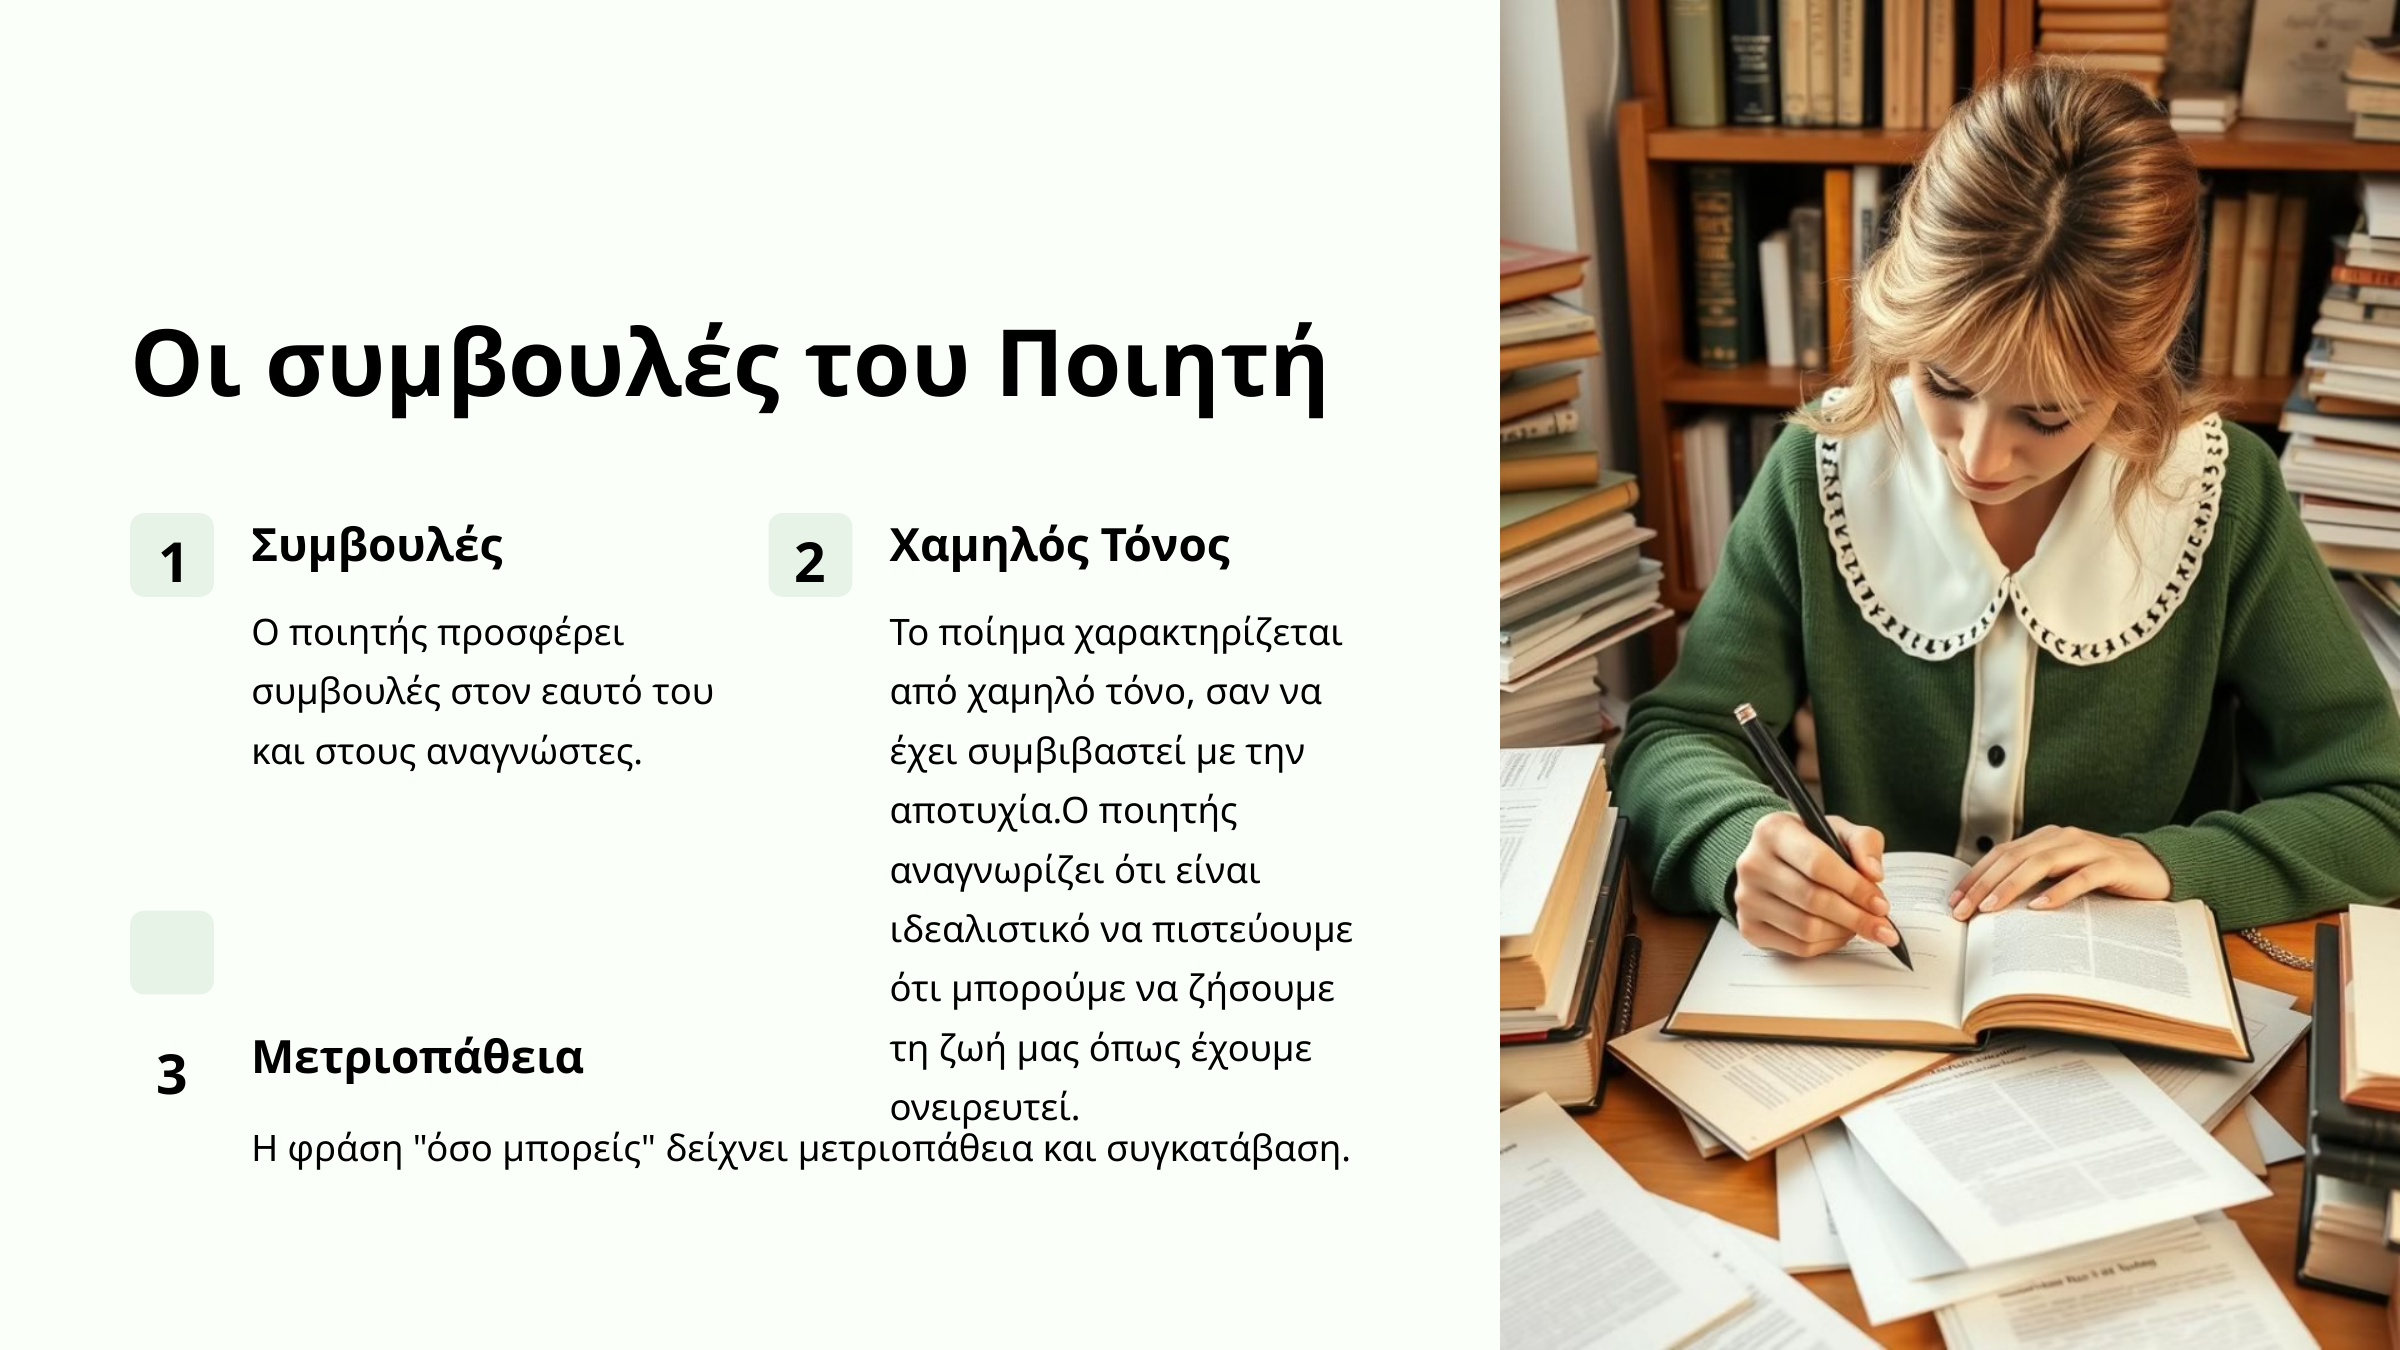

Οι συμβουλές του Ποιητή
Συμβουλές
Χαμηλός Τόνος
1
2
Ο ποιητής προσφέρει συμβουλές στον εαυτό του και στους αναγνώστες.
Το ποίημα χαρακτηρίζεται από χαμηλό τόνο, σαν να έχει συμβιβαστεί με την αποτυχία.Ο ποιητής αναγνωρίζει ότι είναι ιδεαλιστικό να πιστεύουμε ότι μπορούμε να ζήσουμε τη ζωή μας όπως έχουμε ονειρευτεί.
Μετριοπάθεια
Η φράση "όσο μπορείς" δείχνει μετριοπάθεια και συγκατάβαση.
3